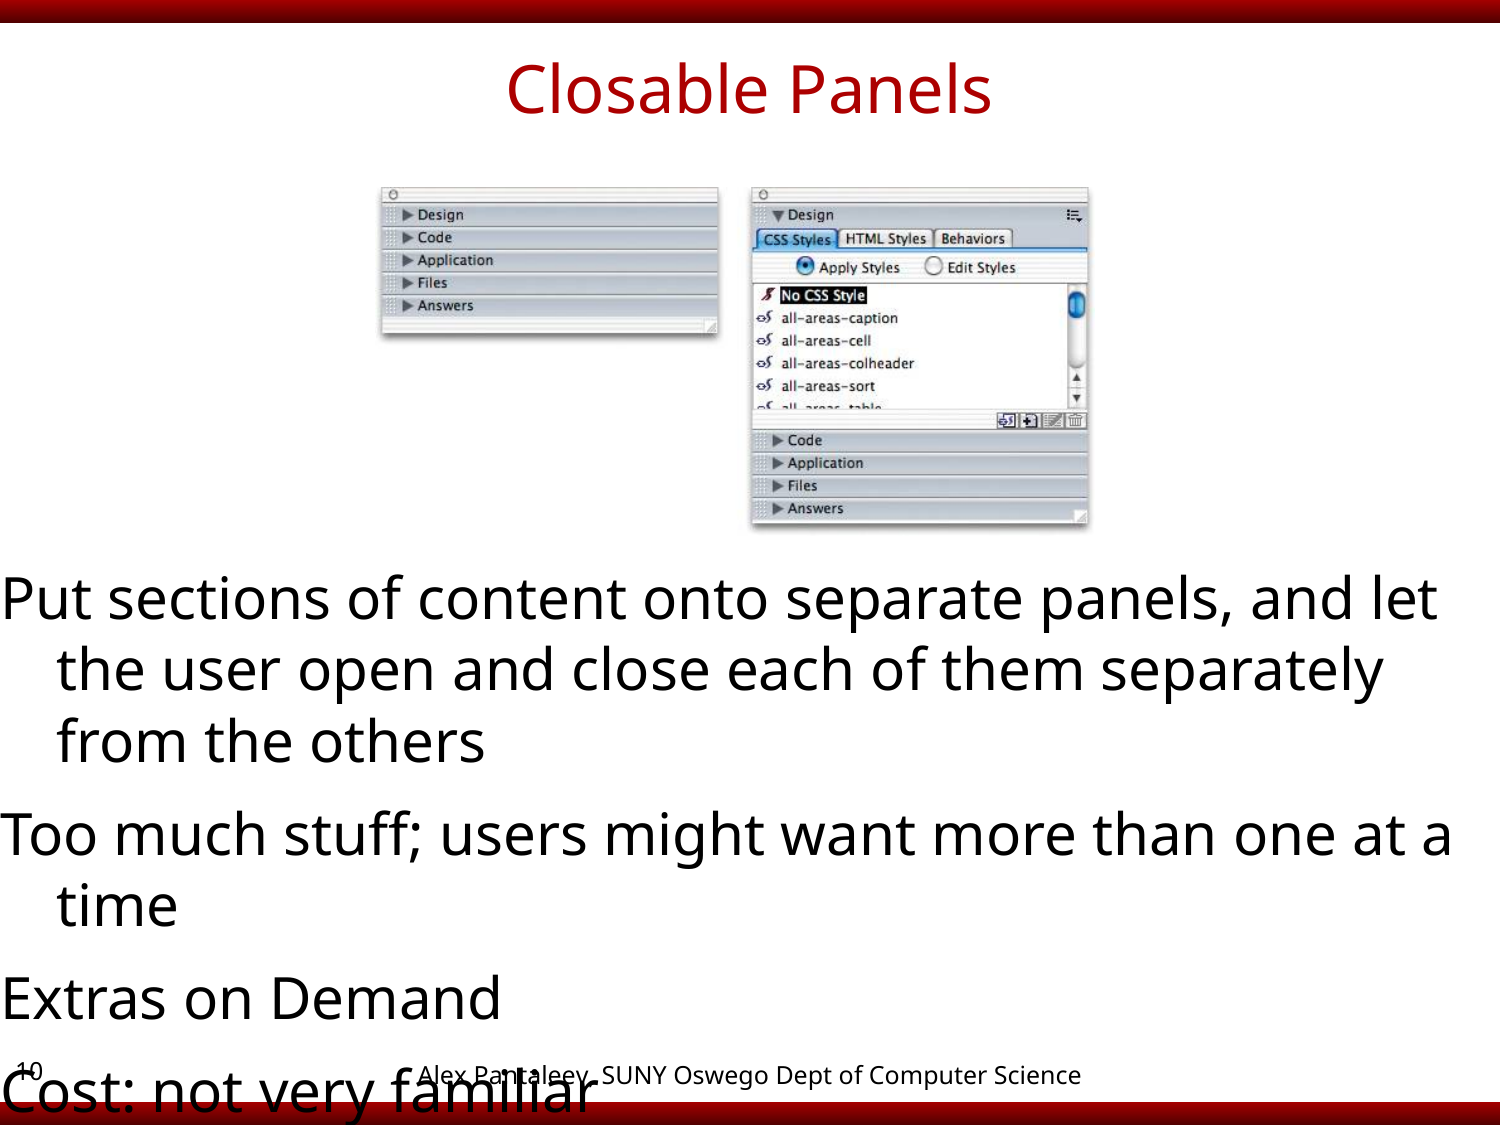

# Closable Panels
Put sections of content onto separate panels, and let the user open and close each of them separately from the others
Too much stuff; users might want more than one at a time
Extras on Demand
Cost: not very familiar
10